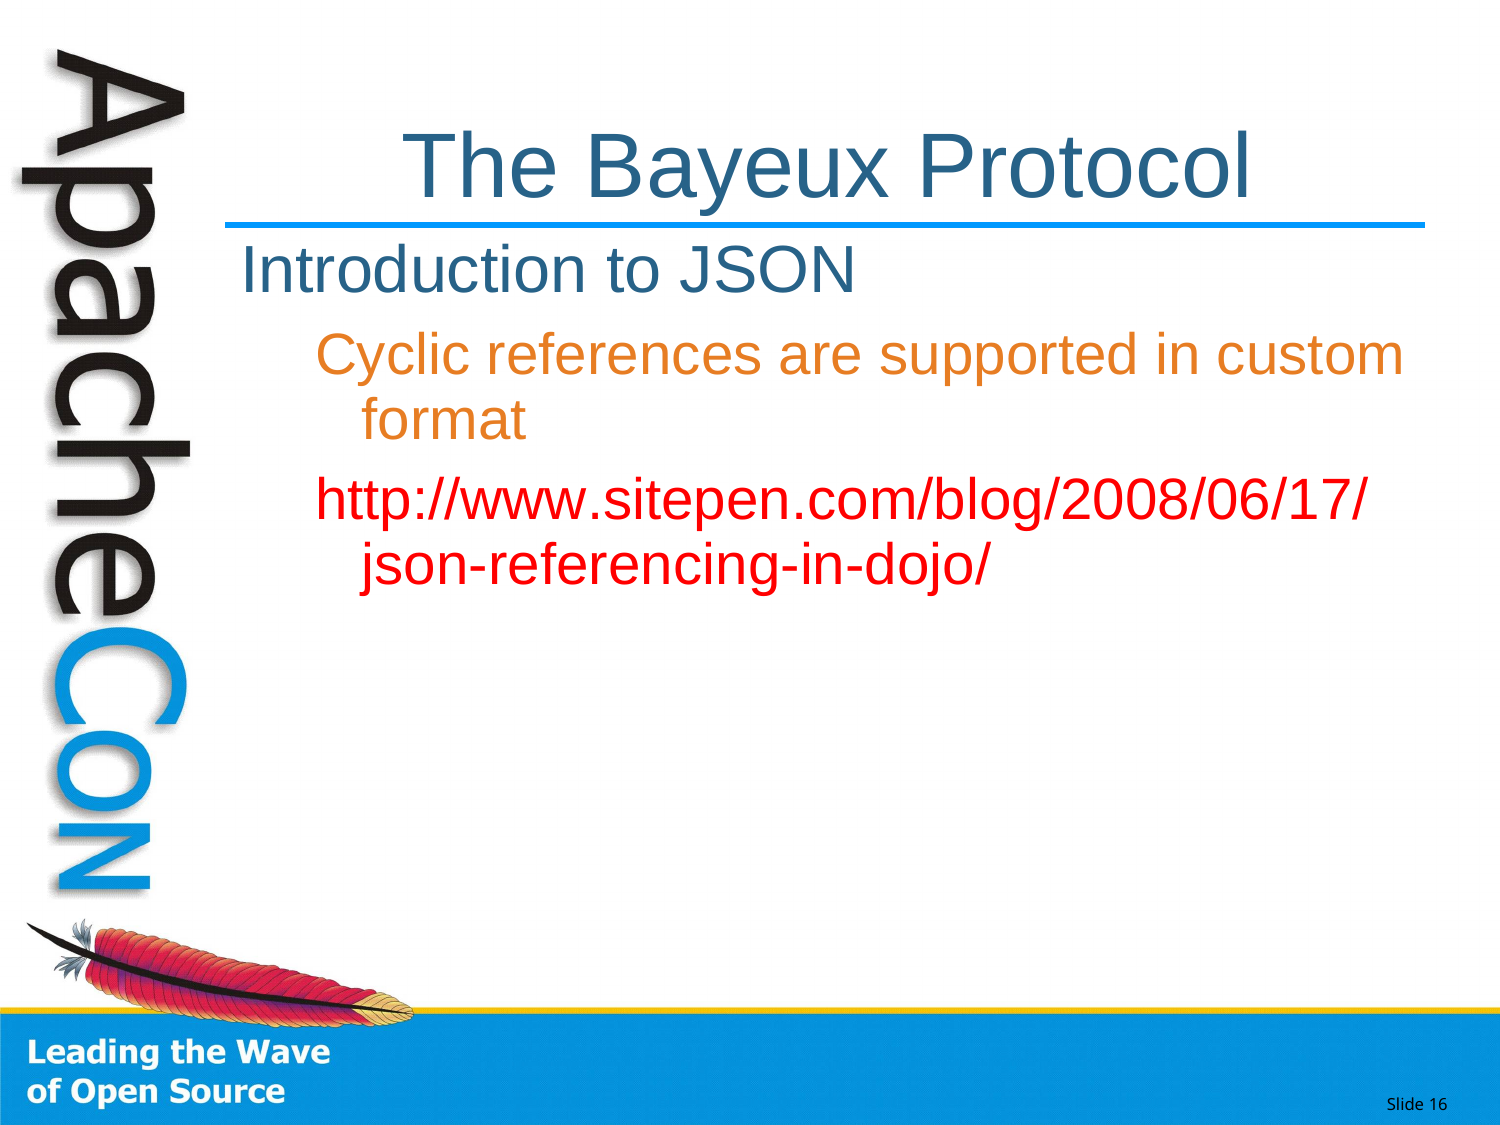

# The Bayeux Protocol
Introduction to JSON
Cyclic references are supported in custom format
http://www.sitepen.com/blog/2008/06/17/json-referencing-in-dojo/
Slide